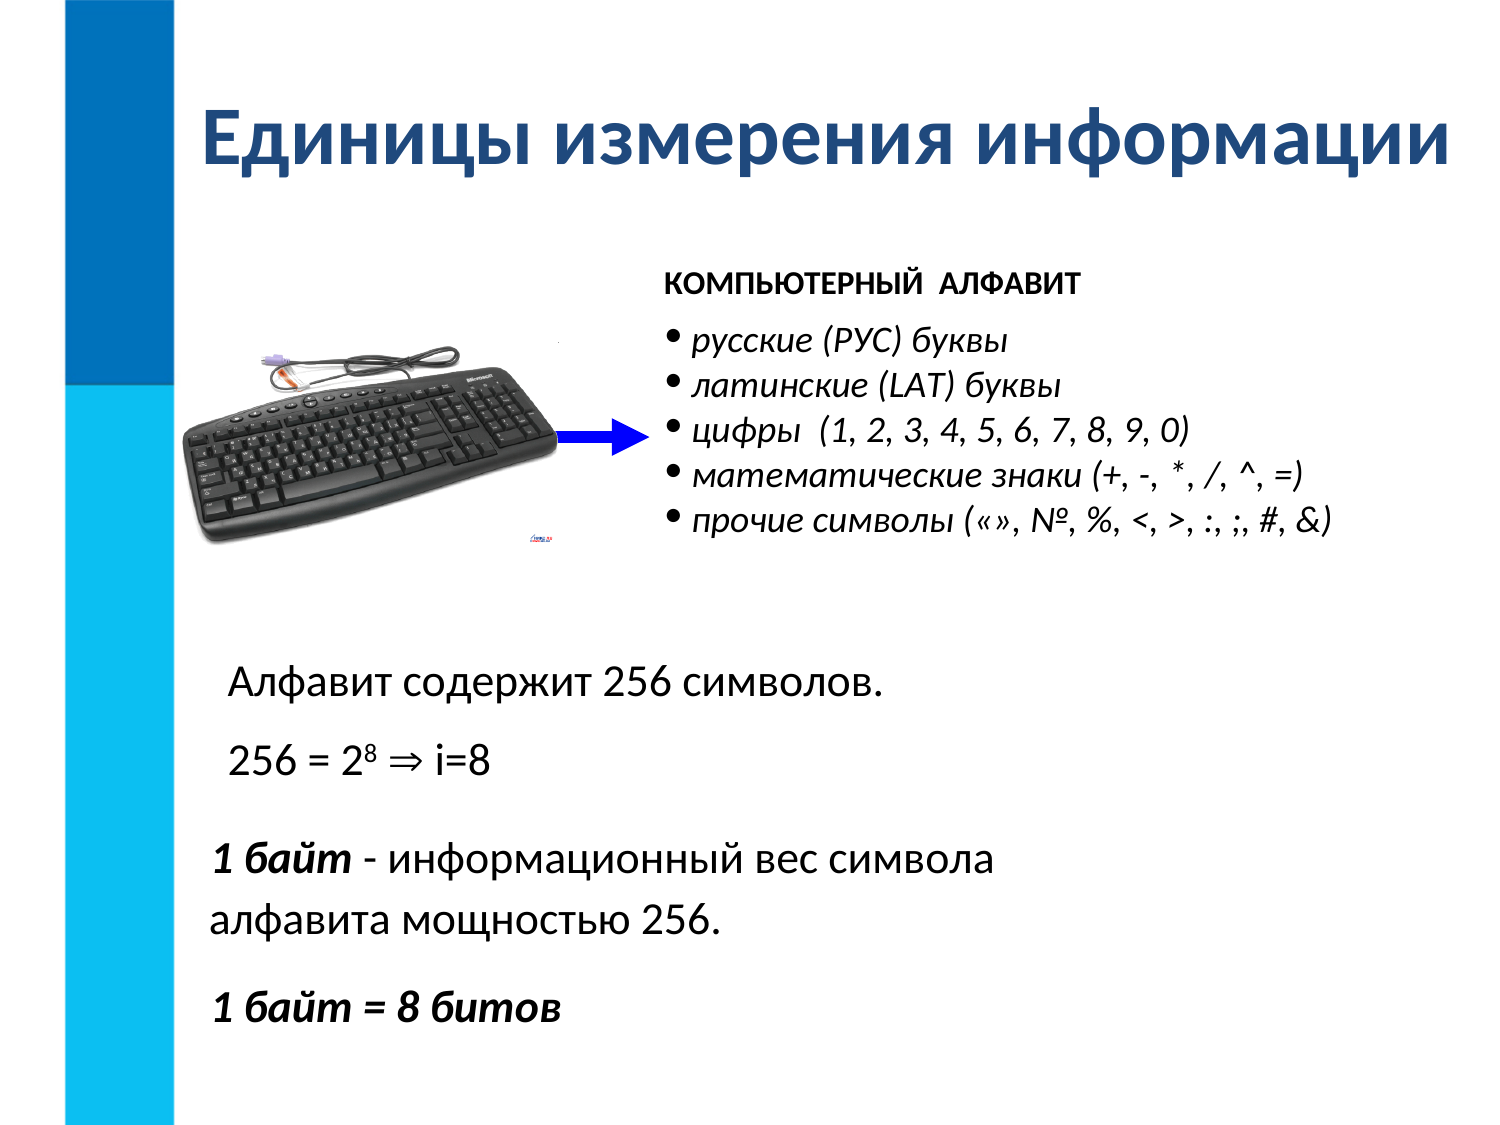

Единицы измерения информации
КОМПЬЮТЕРНЫЙ АЛФАВИТ
 русские (РУС) буквы
 латинские (LAT) буквы
 цифры (1, 2, 3, 4, 5, 6, 7, 8, 9, 0)
 математические знаки (+, -, *, /, ^, =)
 прочие символы («», №, %, <, >, :, ;, #, &)
Алфавит содержит 256 символов.
256 = 28  i=8
1 байт - информационный вес символа
алфавита мощностью 256.
1 байт = 8 битов